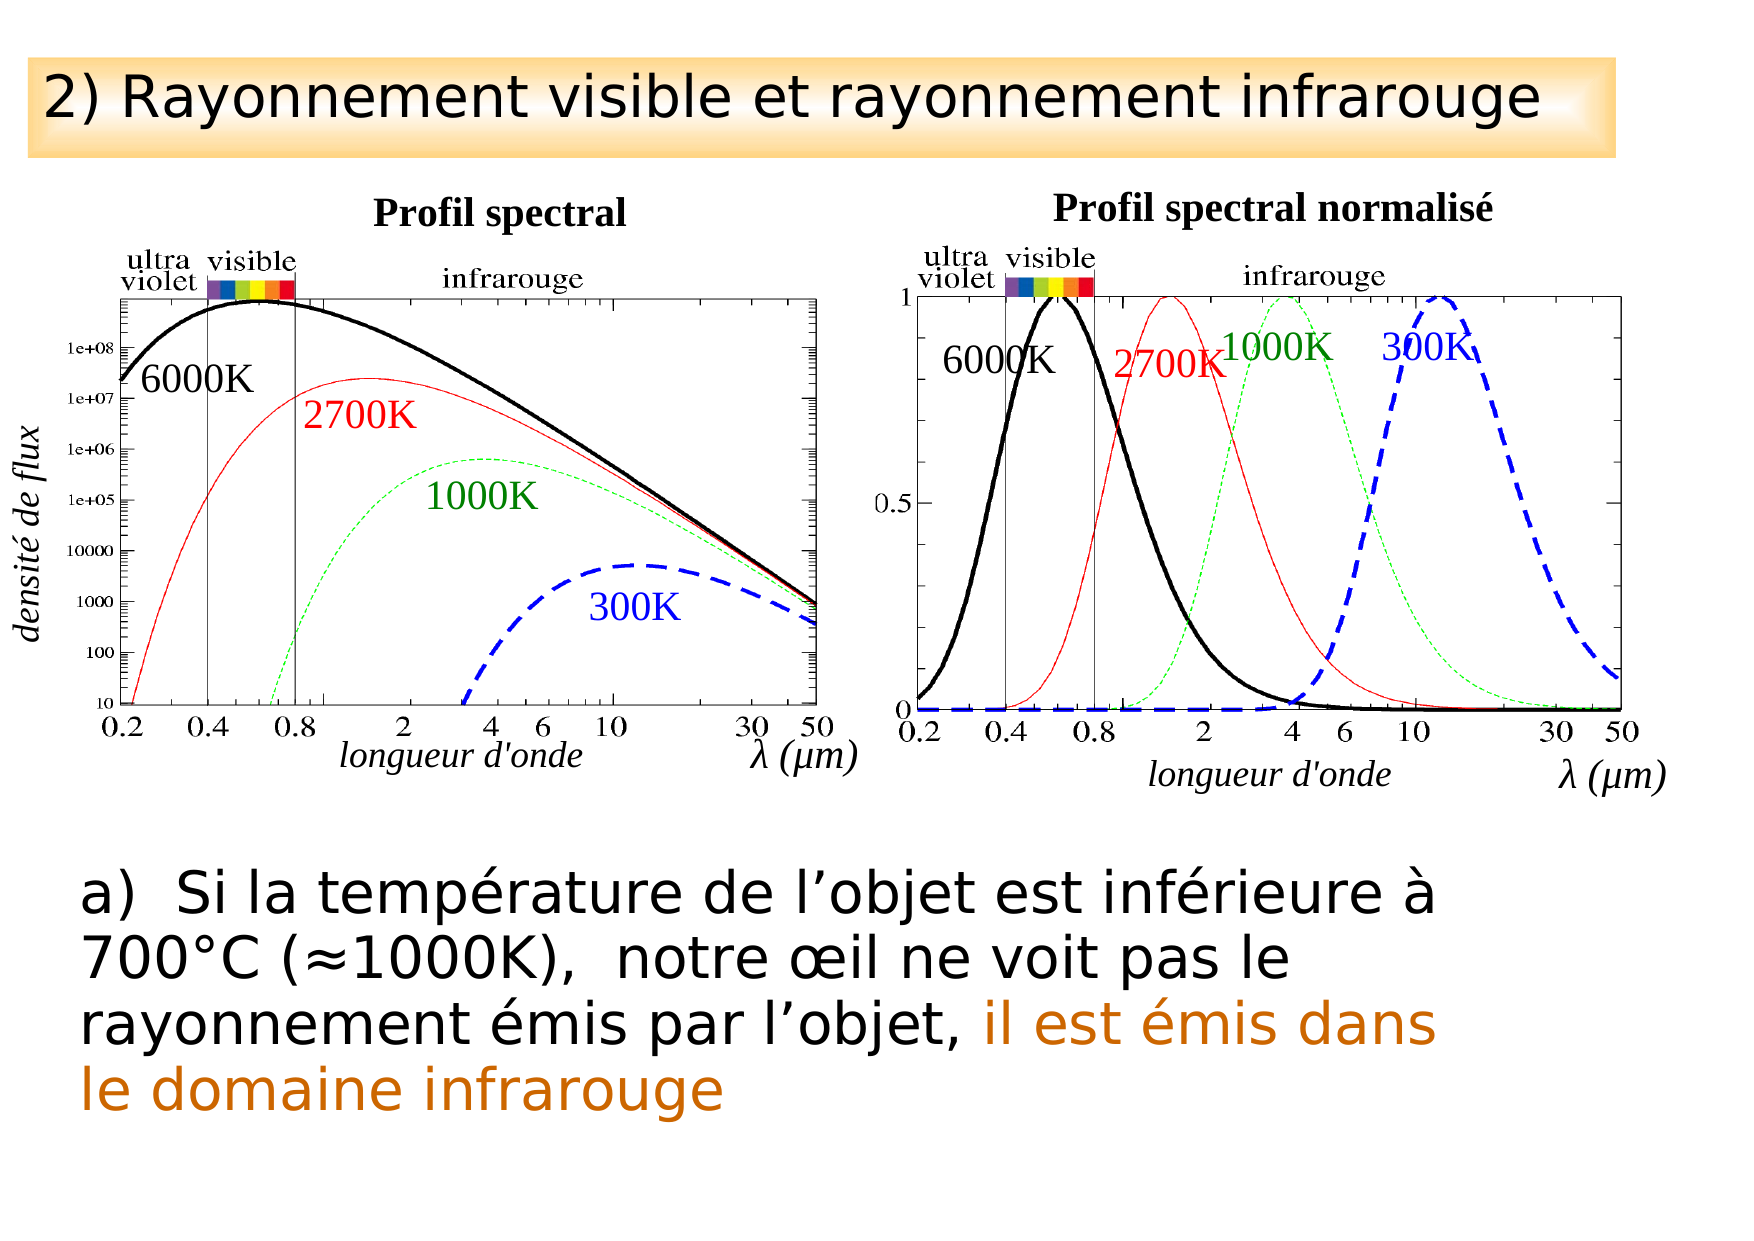

2) Rayonnement visible et rayonnement infrarouge
Profil spectral normalisé
Profil spectral
6000K
2700K
1000K
densité de flux
300K
λ (μm)
longueur d'onde
300K
1000K
6000K
2700K
λ (μm)
longueur d'onde
a) Si la température de l’objet est inférieure à 700°C (≈1000K), notre œil ne voit pas le rayonnement émis par l’objet, il est émis dans le domaine infrarouge